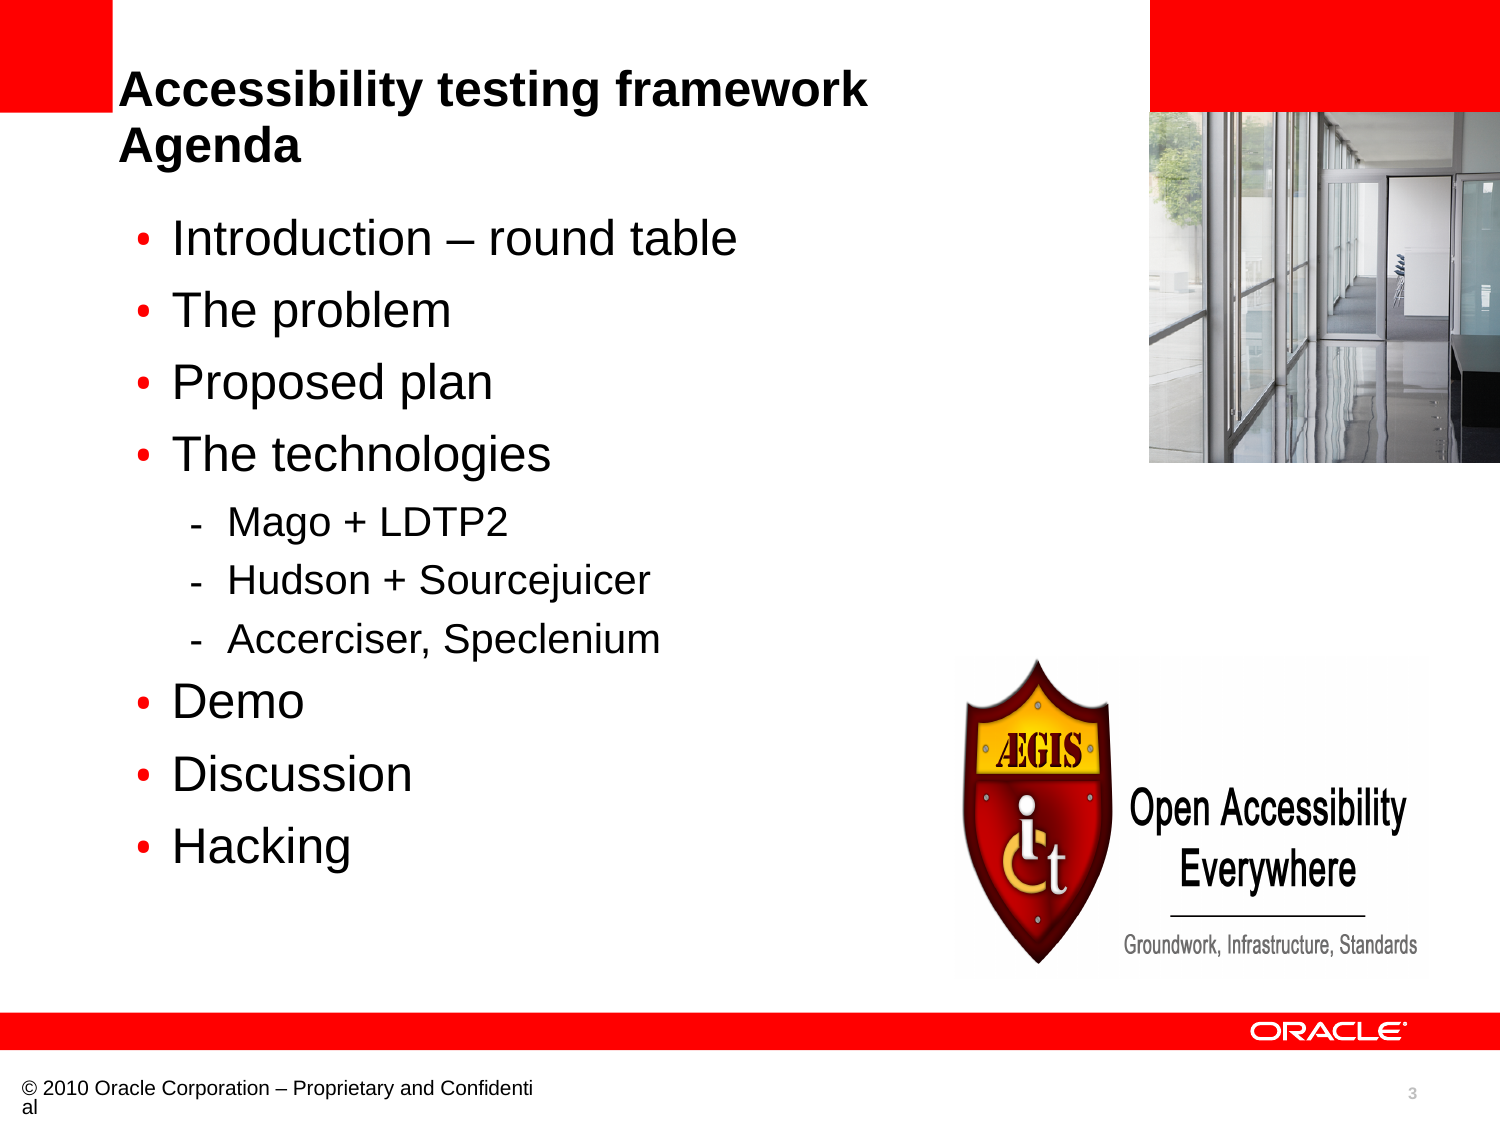

# Accessibility testing framework Agenda
Introduction – round table
The problem
Proposed plan
The technologies
Mago + LDTP2
Hudson + Sourcejuicer
Accerciser, Speclenium
Demo
Discussion
Hacking
© 2010 Oracle Corporation – Proprietary and Confidential